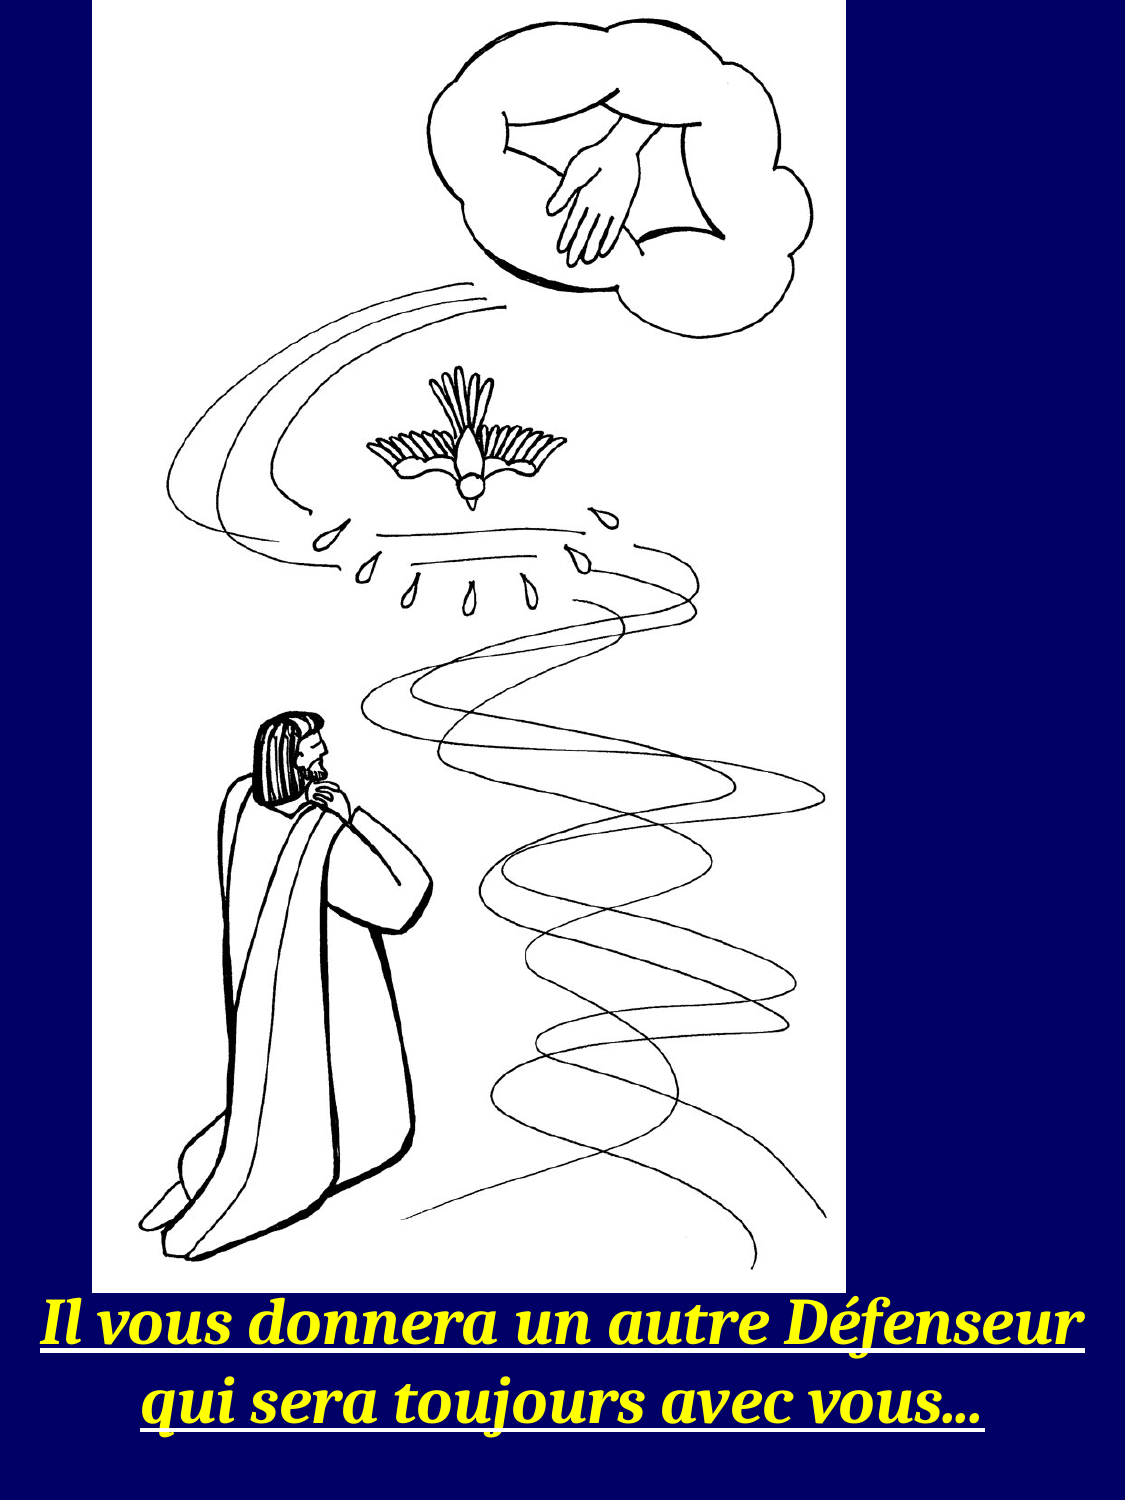

Il vous donnera un autre Défenseur qui sera toujours avec vous...